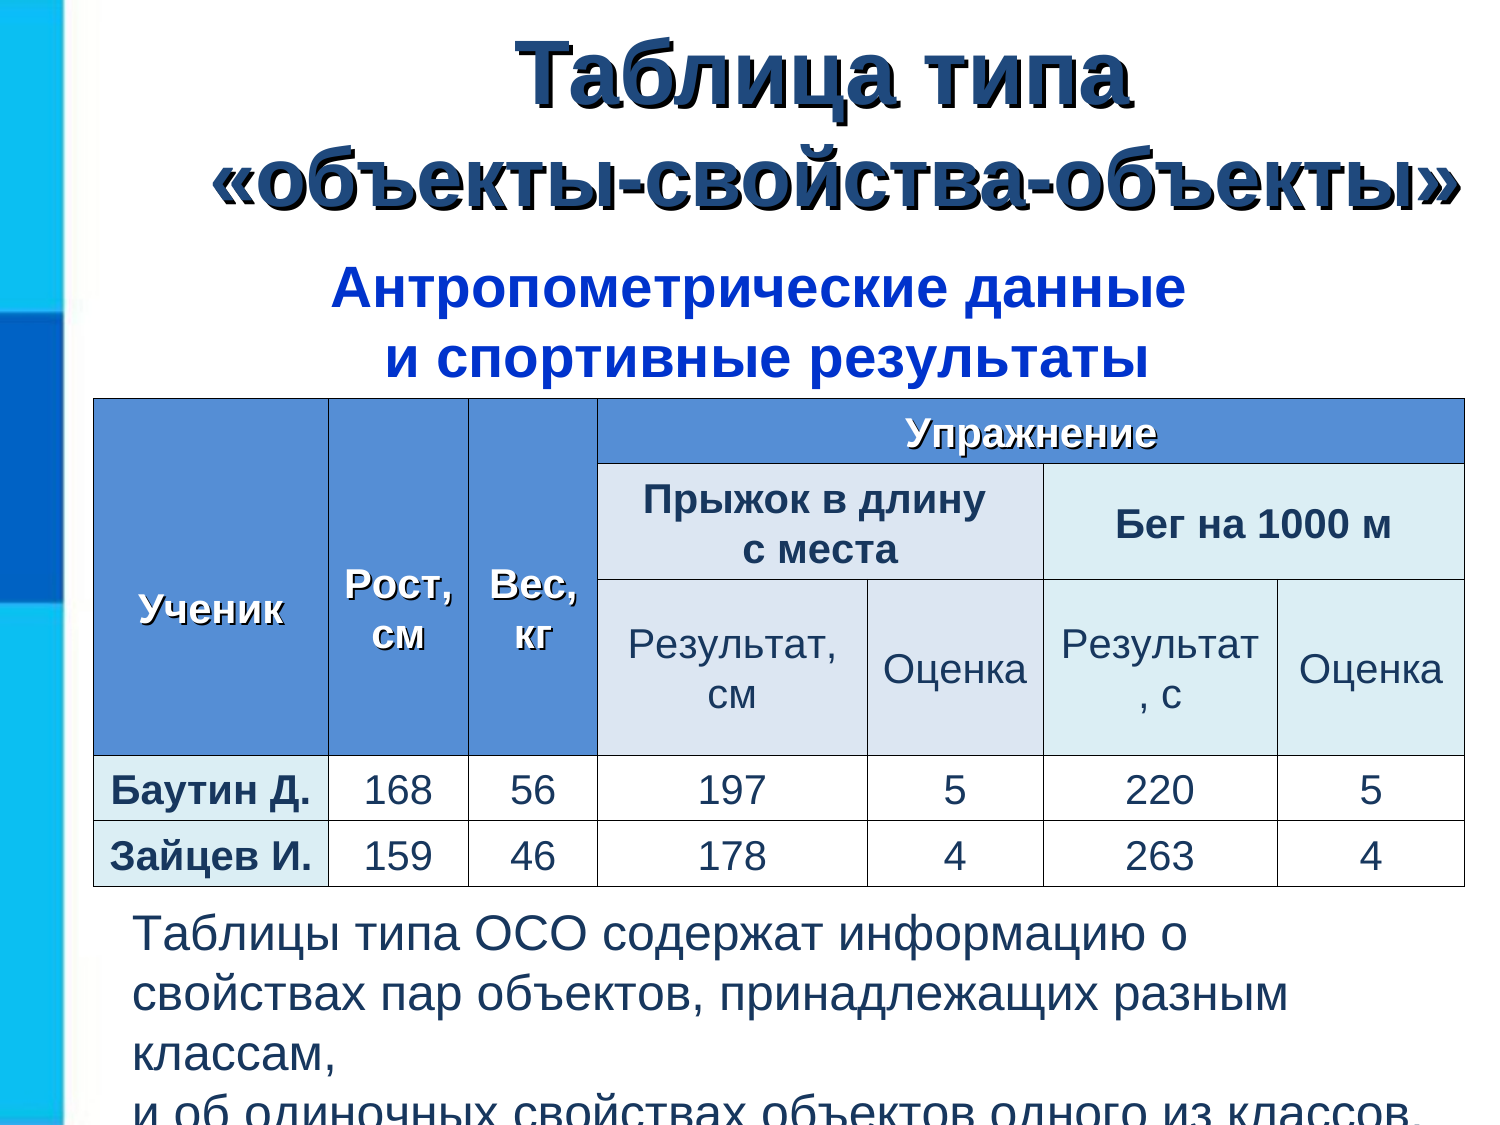

# Таблица типа «объекты-свойства-объекты»
Антропометрические данные
и спортивные результаты
| Ученик | Рост, см | Вес, кг | Упражнение | | | |
| --- | --- | --- | --- | --- | --- | --- |
| | | | Прыжок в длину с места | | Бег на 1000 м | |
| | | | Результат, см | Оценка | Результат, с | Оценка |
| Баутин Д. | 168 | 56 | 197 | 5 | 220 | 5 |
| Зайцев И. | 159 | 46 | 178 | 4 | 263 | 4 |
Таблицы типа ОСО содержат информацию о свойствах пар объектов, принадлежащих разным классам,
и об одиночных свойствах объектов одного из классов.